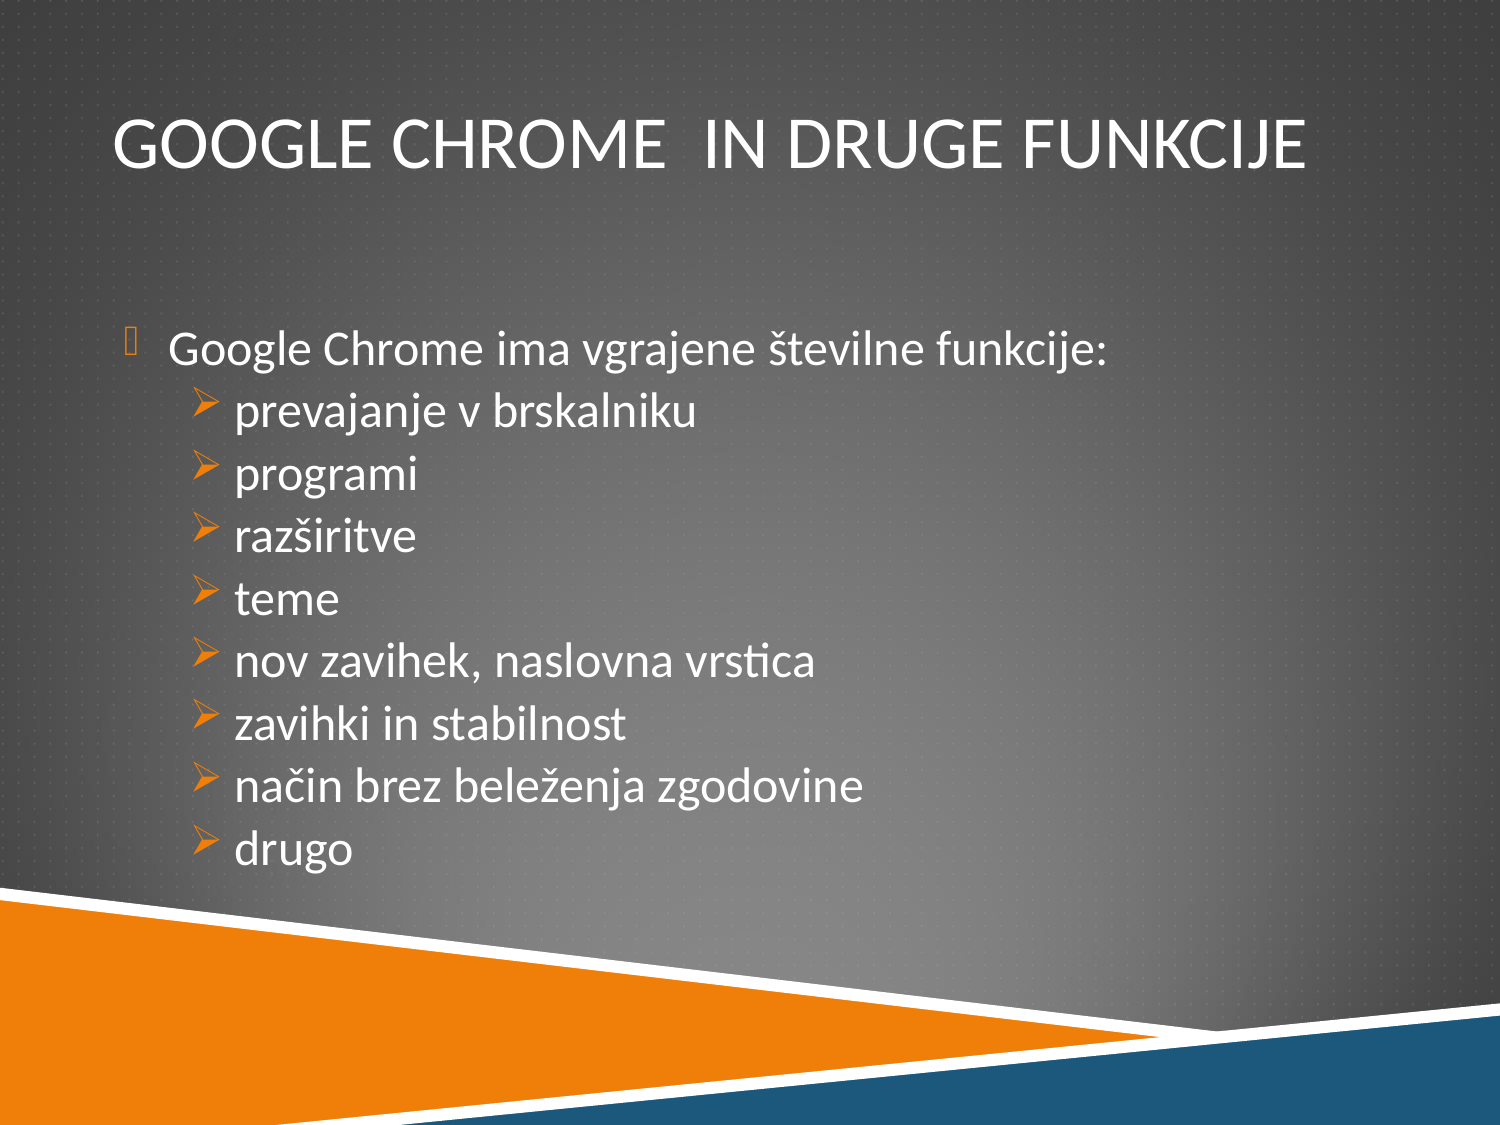

# GOOGLE CHROME IN DRUGE FUNKCIJE
Google Chrome ima vgrajene številne funkcije:
prevajanje v brskalniku
programi
razširitve
teme
nov zavihek, naslovna vrstica
zavihki in stabilnost
način brez beleženja zgodovine
drugo